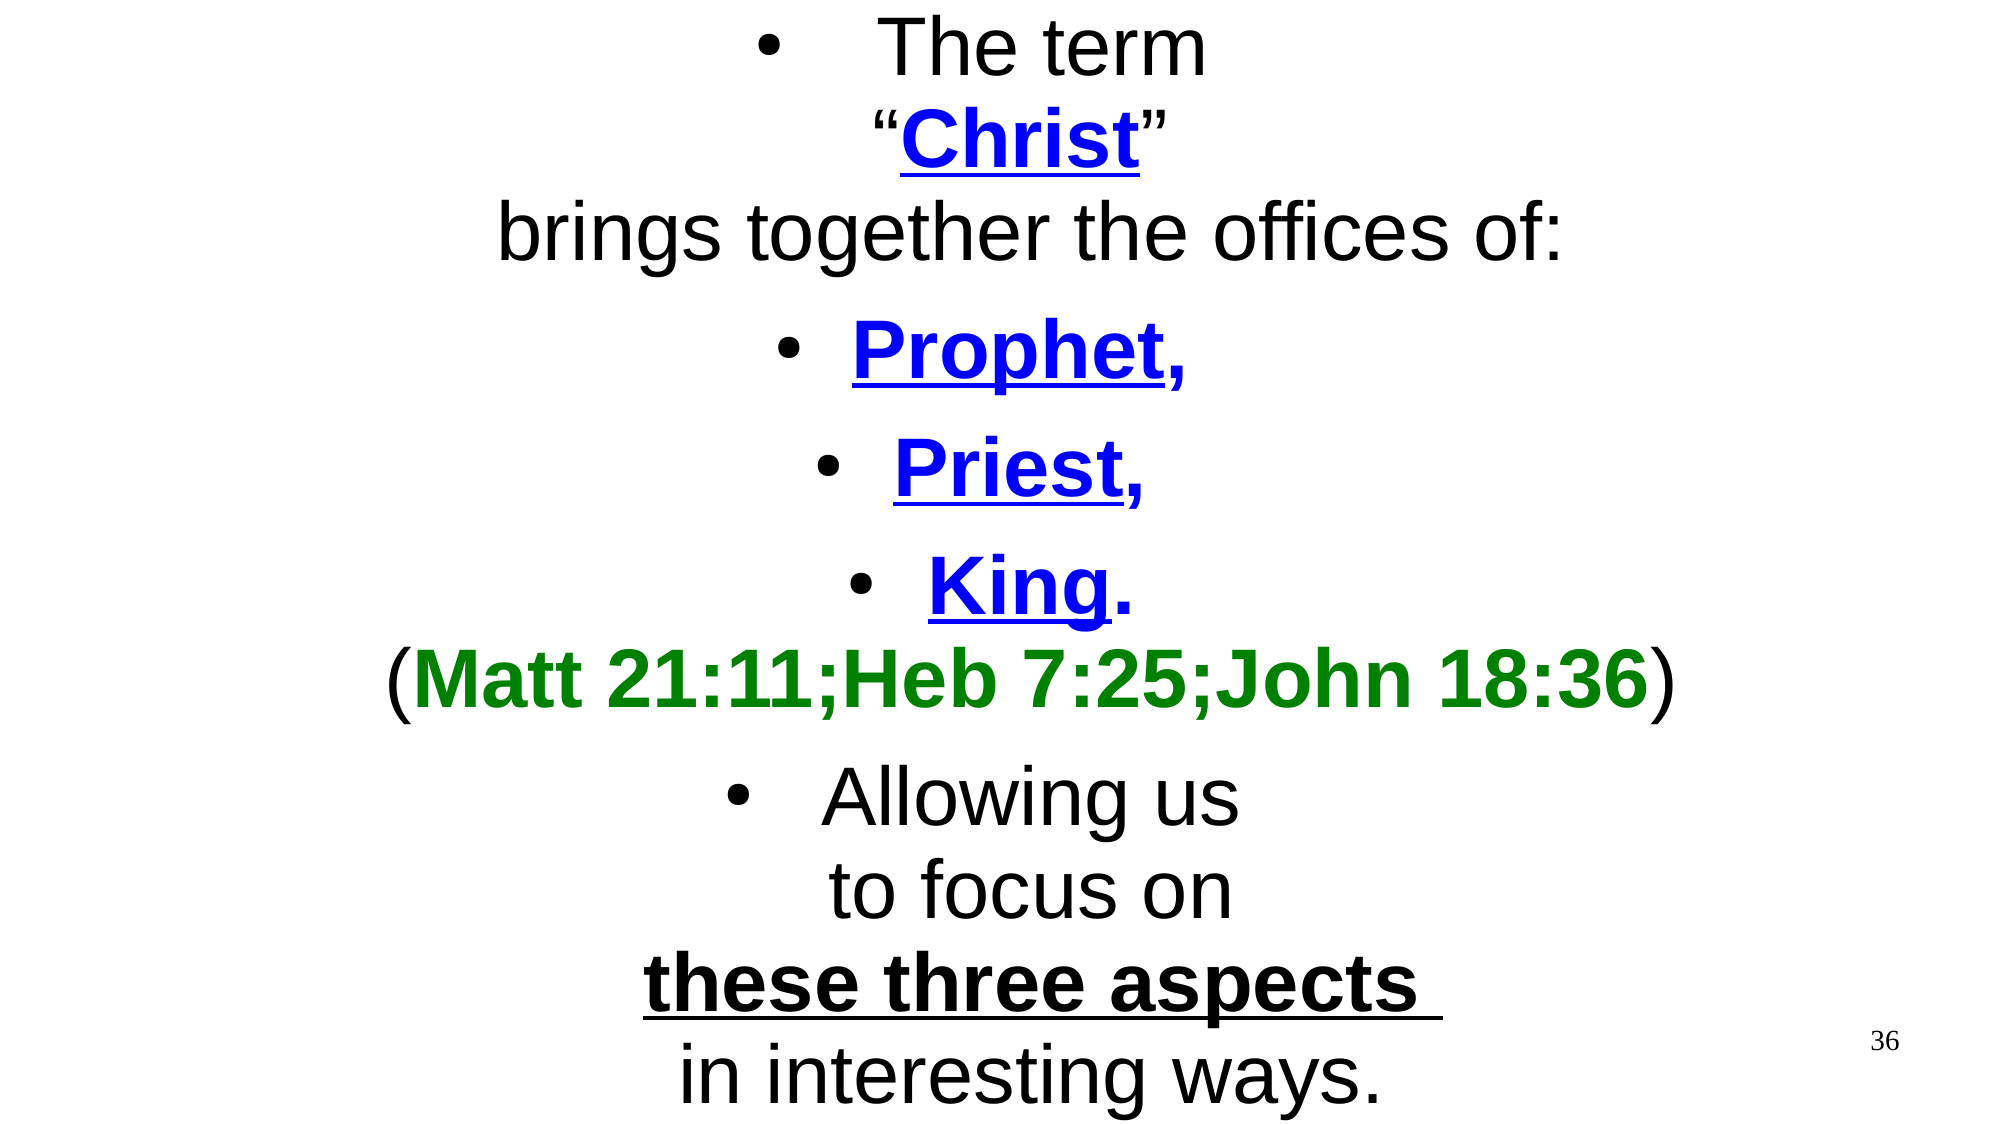

# The term “Christ” brings together the offices of:
Prophet,
Priest,
King.
(Matt 21:11;Heb 7:25;John 18:36)
 Allowing us
to focus on
 these three aspects
in interesting ways.
36